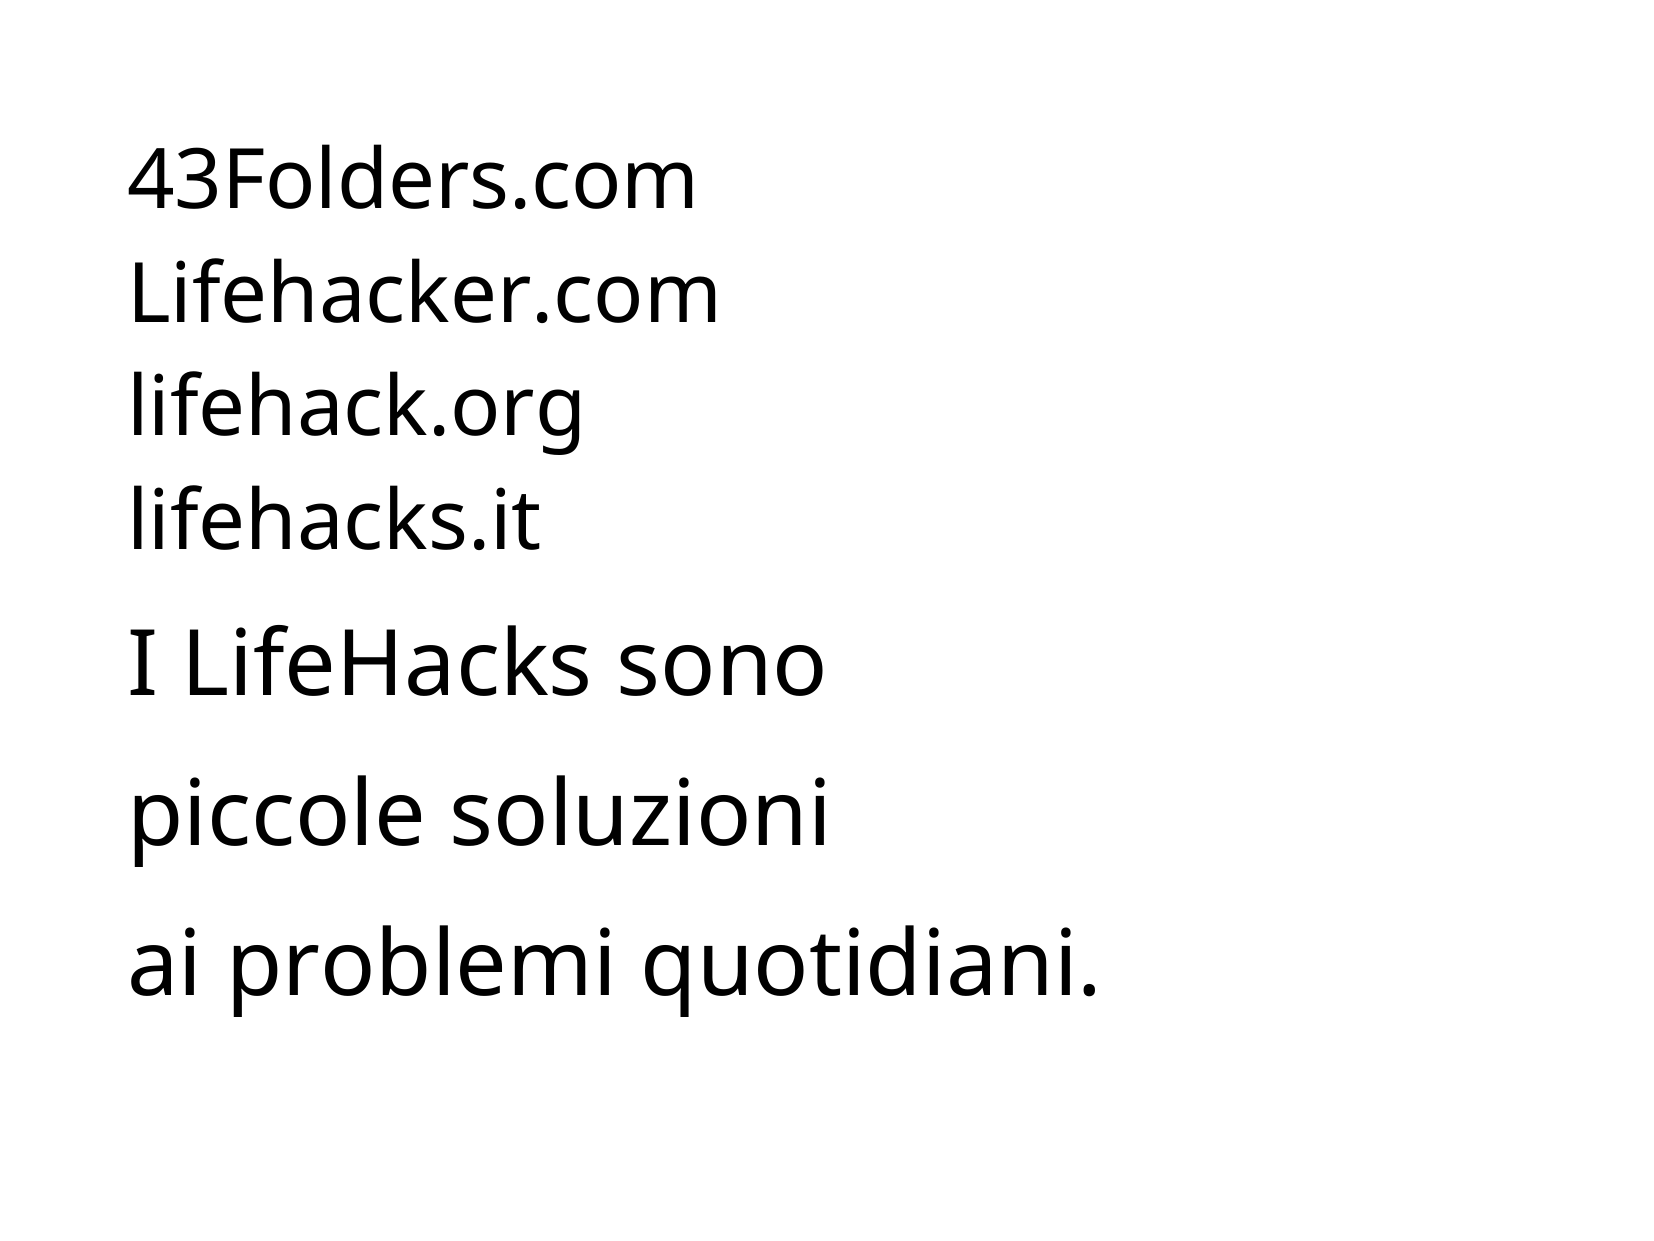

43Folders.com
Lifehacker.com
lifehack.org
lifehacks.it
I LifeHacks sono
piccole soluzioni
ai problemi quotidiani.